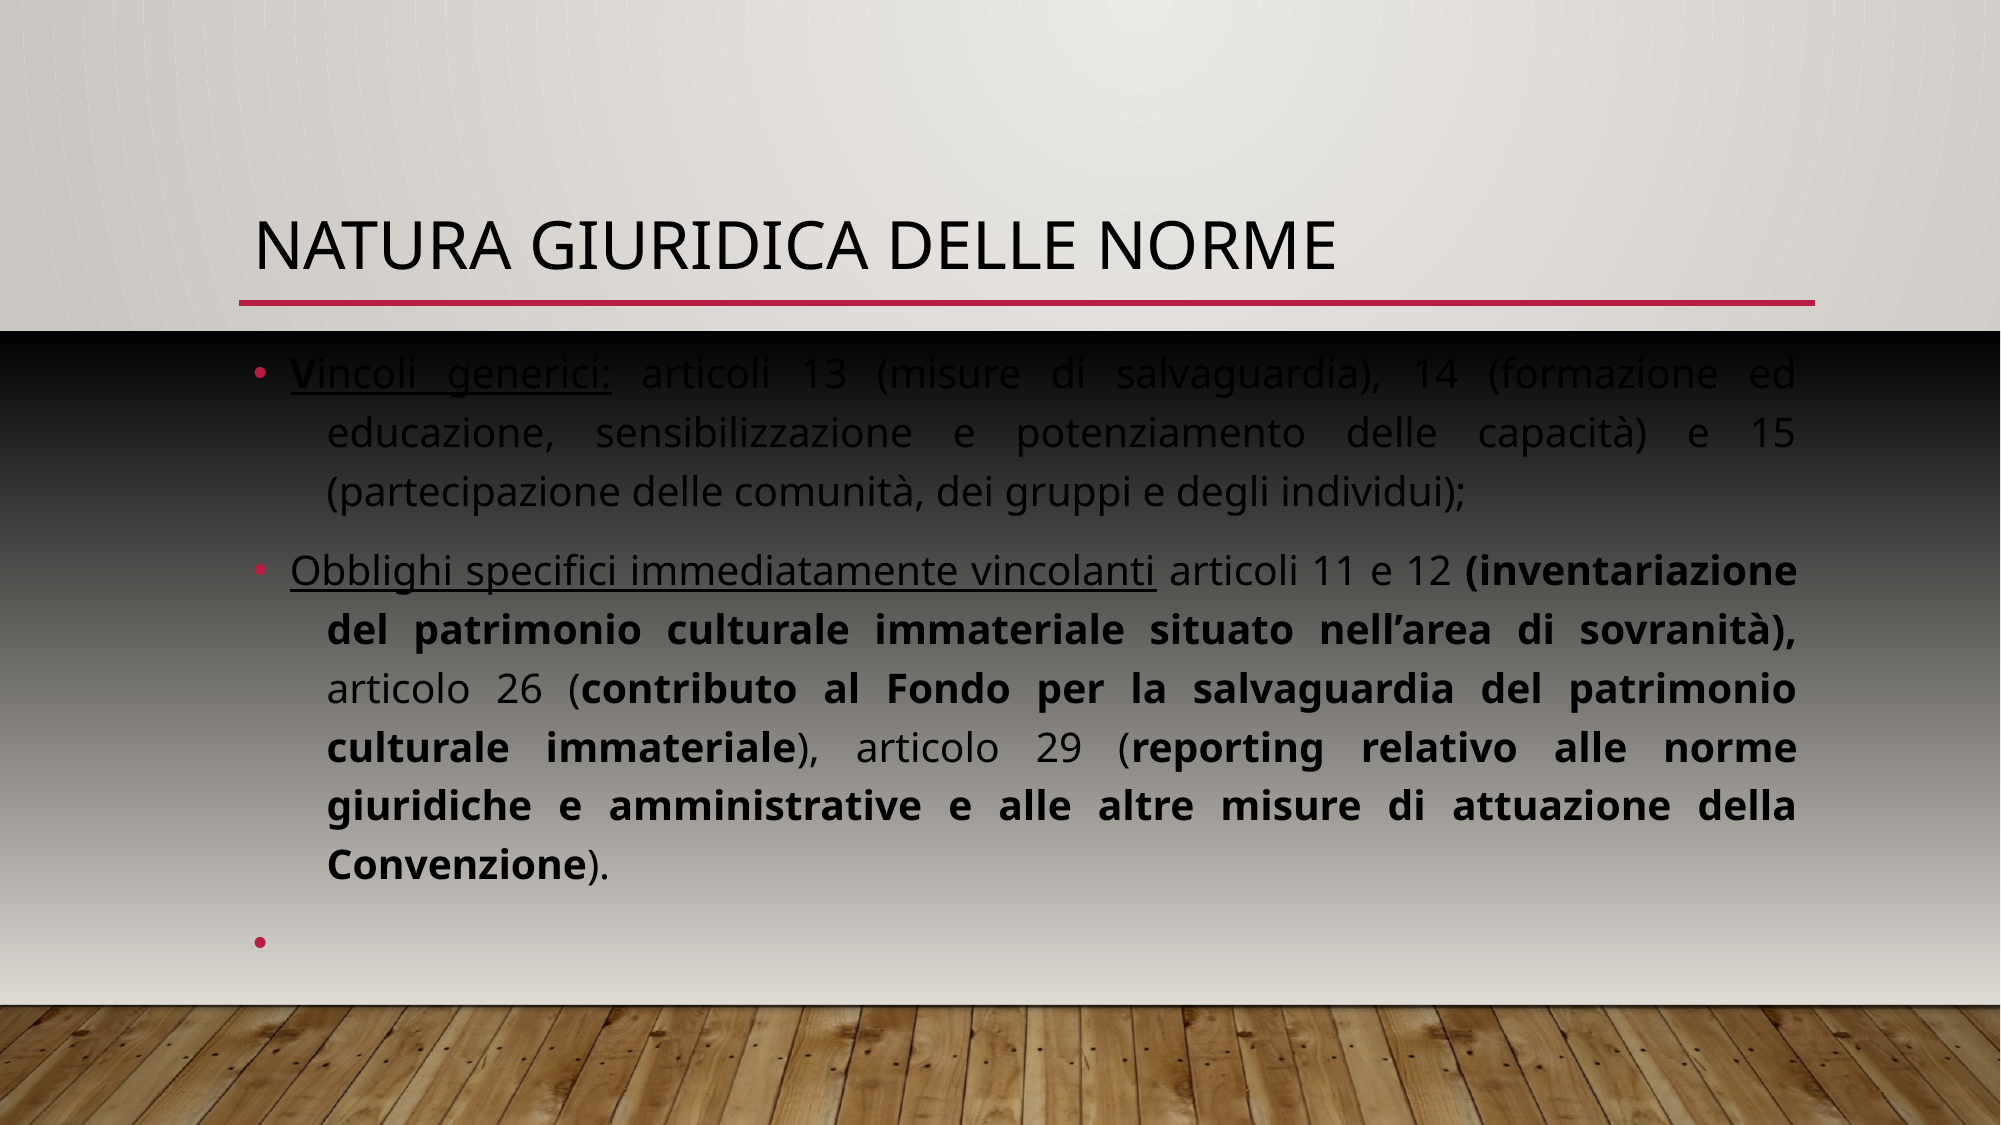

# Natura giuridica delle norme
Vincoli generici: articoli 13 (misure di salvaguardia), 14 (formazione ed educazione, sensibilizzazione e potenziamento delle capacità) e 15 (partecipazione delle comunità, dei gruppi e degli individui);
Obblighi specifici immediatamente vincolanti articoli 11 e 12 (inventariazione del patrimonio culturale immateriale situato nell’area di sovranità), articolo 26 (contributo al Fondo per la salvaguardia del patrimonio culturale immateriale), articolo 29 (reporting relativo alle norme giuridiche e amministrative e alle altre misure di attuazione della Convenzione).